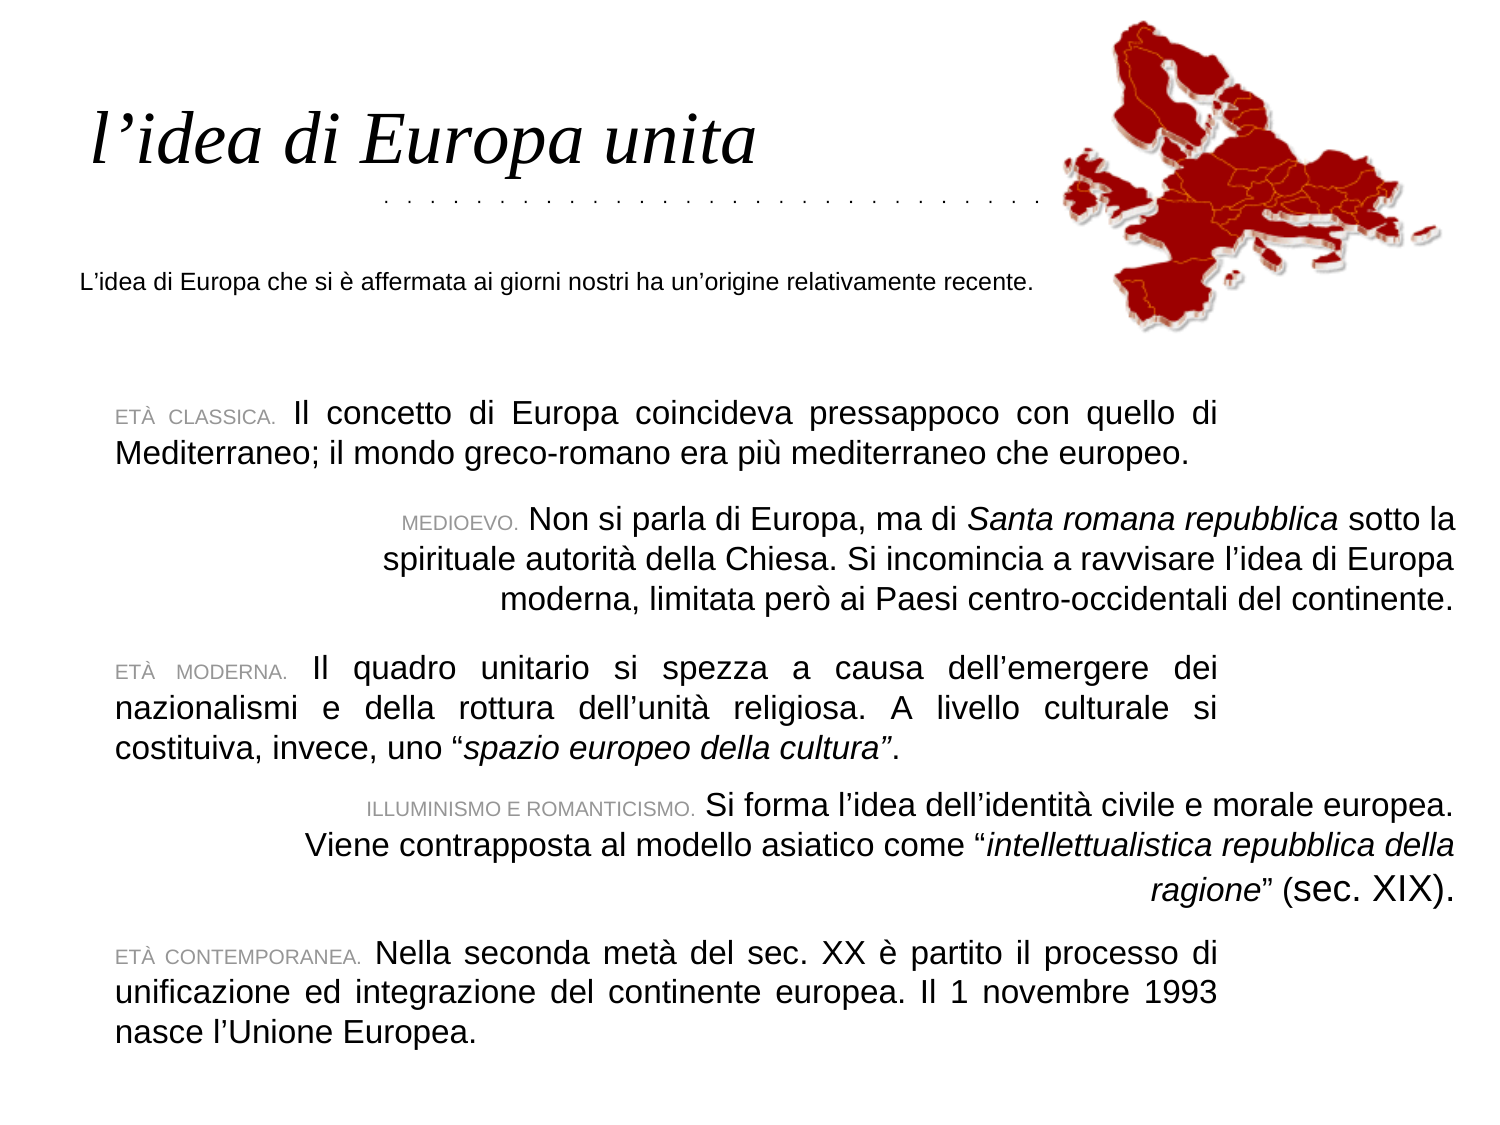

# l’idea di Europa unita
L’idea di Europa che si è affermata ai giorni nostri ha un’origine relativamente recente.
ETÀ CLASSICA. Il concetto di Europa coincideva pressappoco con quello di Mediterraneo; il mondo greco-romano era più mediterraneo che europeo.
MEDIOEVO. Non si parla di Europa, ma di Santa romana repubblica sotto la spirituale autorità della Chiesa. Si incomincia a ravvisare l’idea di Europa moderna, limitata però ai Paesi centro-occidentali del continente.
ETÀ MODERNA. Il quadro unitario si spezza a causa dell’emergere dei nazionalismi e della rottura dell’unità religiosa. A livello culturale si costituiva, invece, uno “spazio europeo della cultura”.
ILLUMINISMO E ROMANTICISMO. Si forma l’idea dell’identità civile e morale europea. Viene contrapposta al modello asiatico come “intellettualistica repubblica della ragione” (sec. XIX).
ETÀ CONTEMPORANEA. Nella seconda metà del sec. XX è partito il processo di unificazione ed integrazione del continente europea. Il 1 novembre 1993 nasce l’Unione Europea.